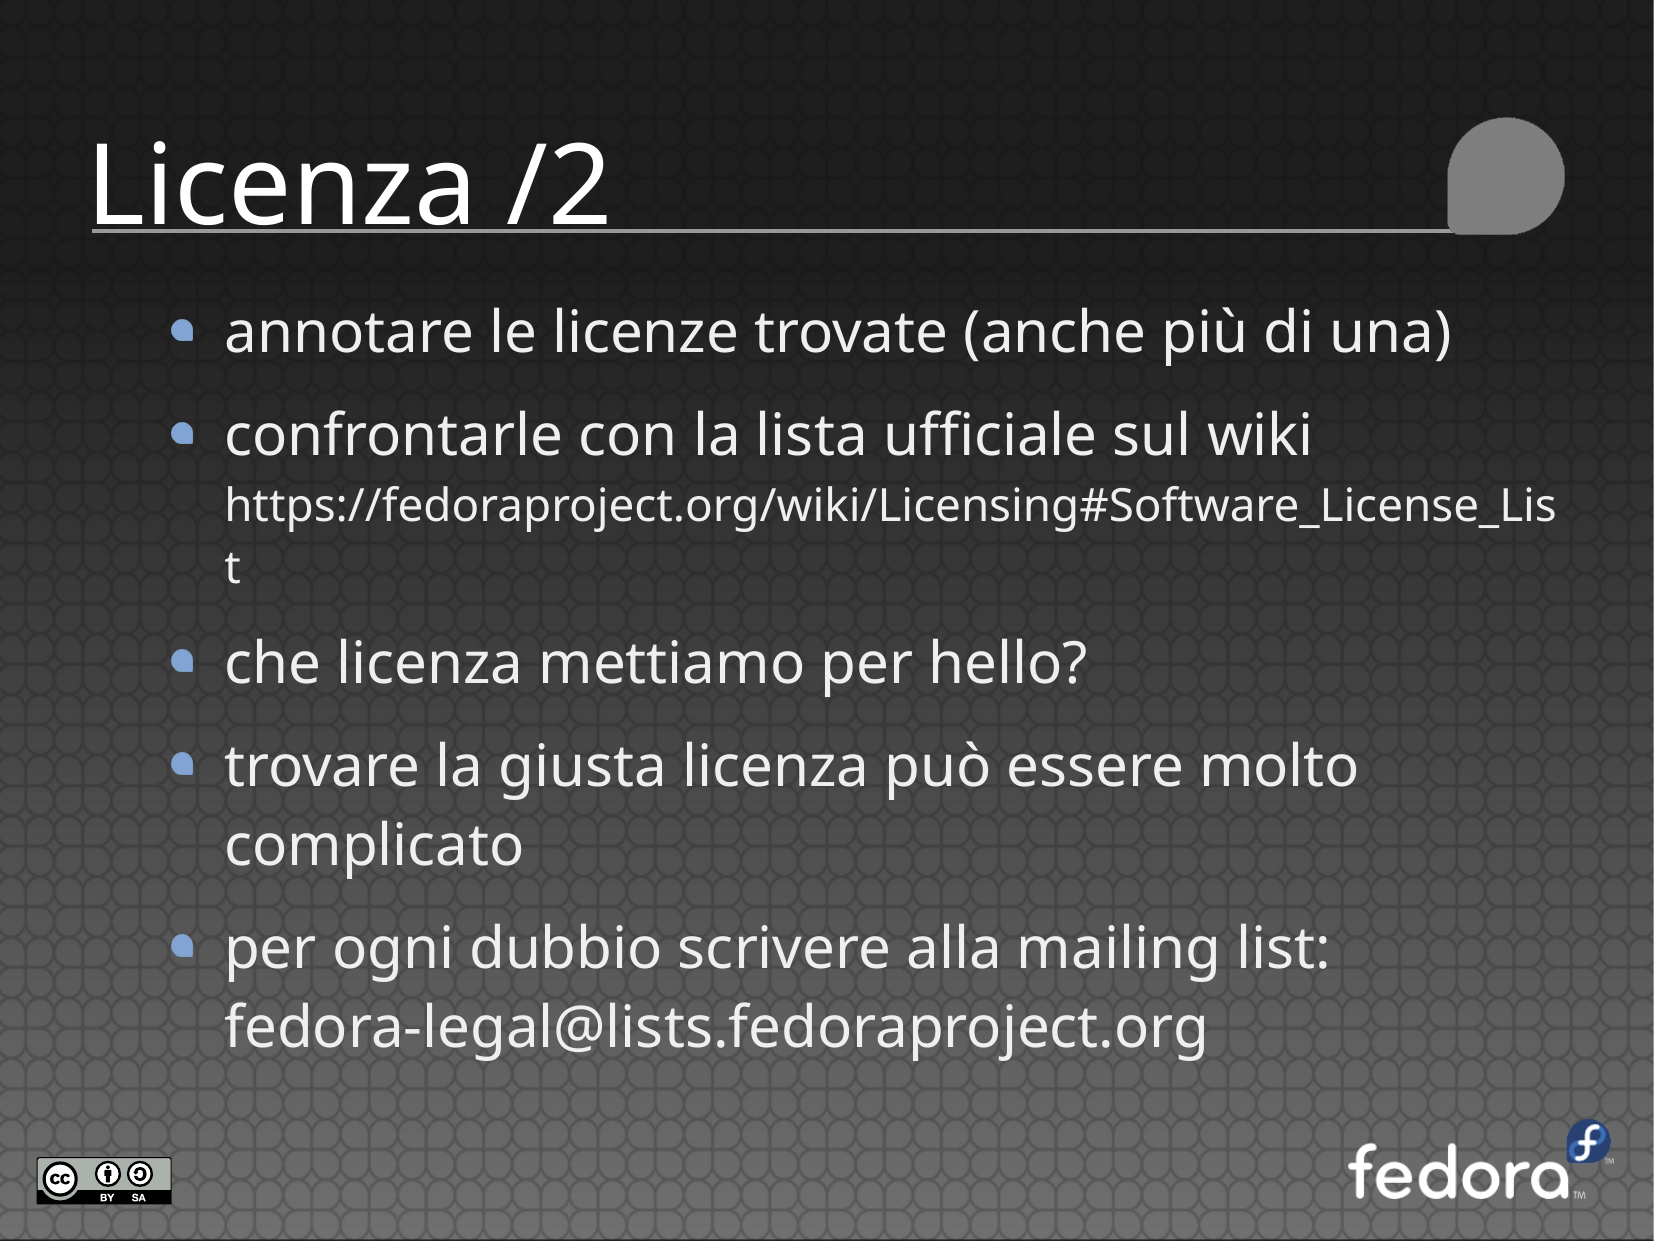

# Licenza /2
annotare le licenze trovate (anche più di una)
confrontarle con la lista ufficiale sul wiki
https://fedoraproject.org/wiki/Licensing#Software_License_List
che licenza mettiamo per hello?
trovare la giusta licenza può essere molto complicato
per ogni dubbio scrivere alla mailing list:
fedora-legal@lists.fedoraproject.org